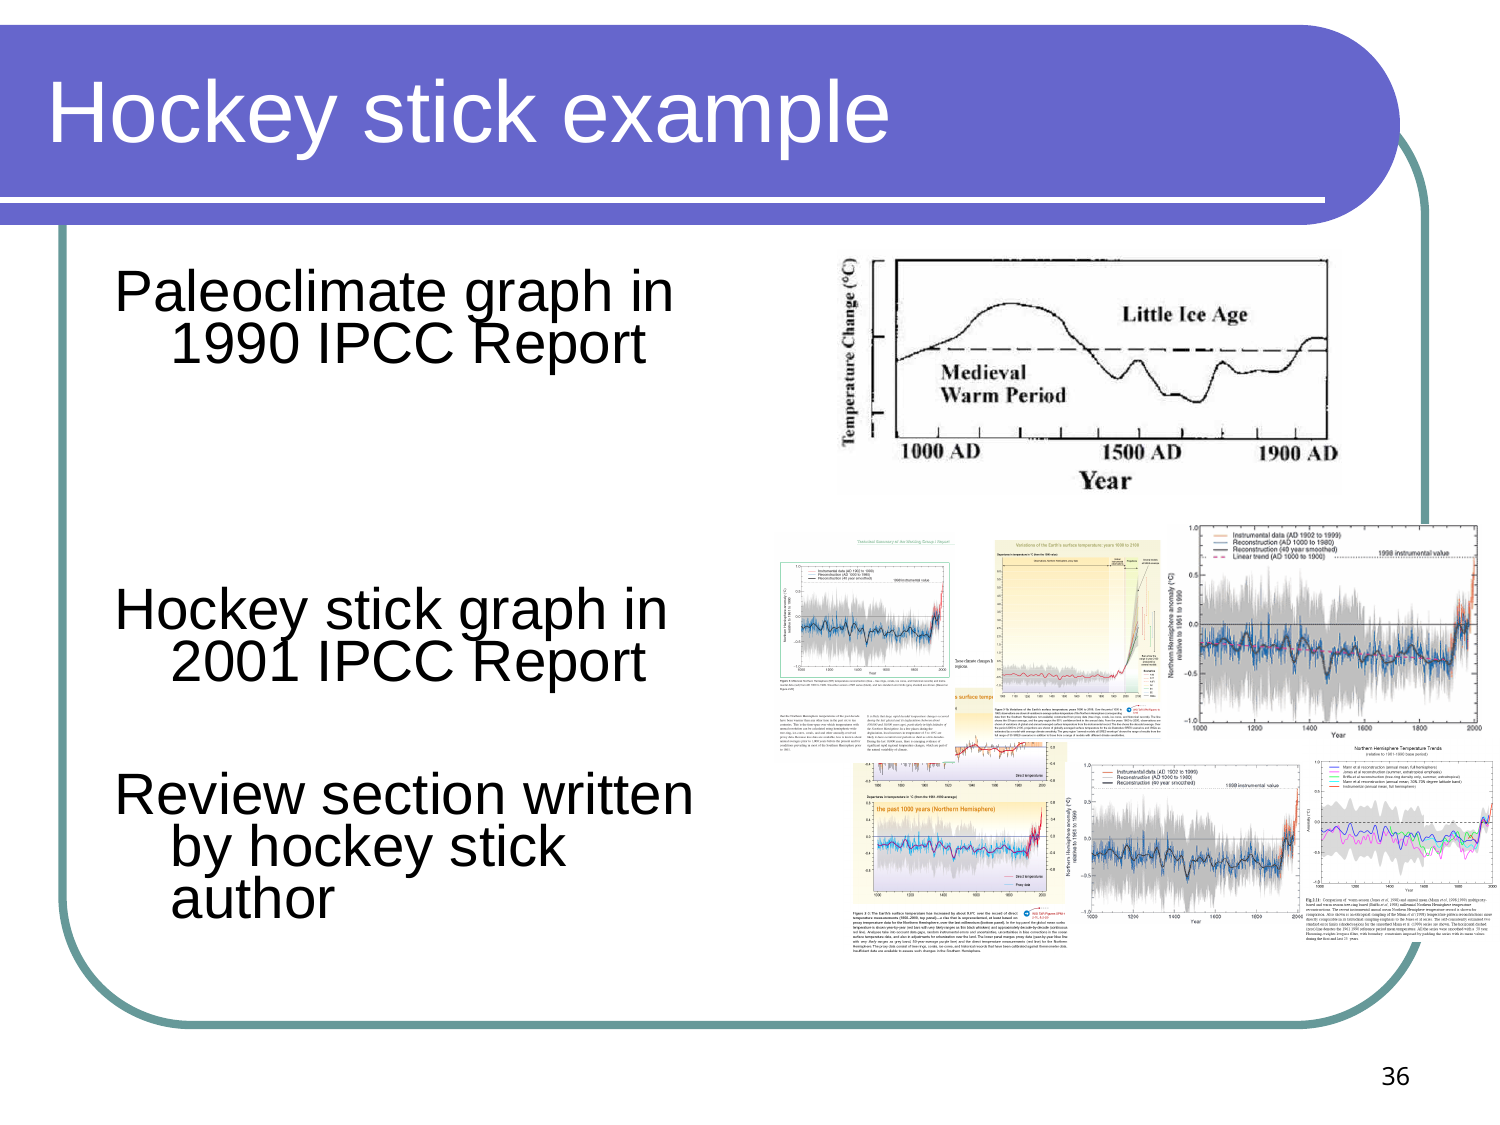

# Hockey stick example
Paleoclimate graph in 1990 IPCC Report
Hockey stick graph in 2001 IPCC Report
Review section written by hockey stick author
36